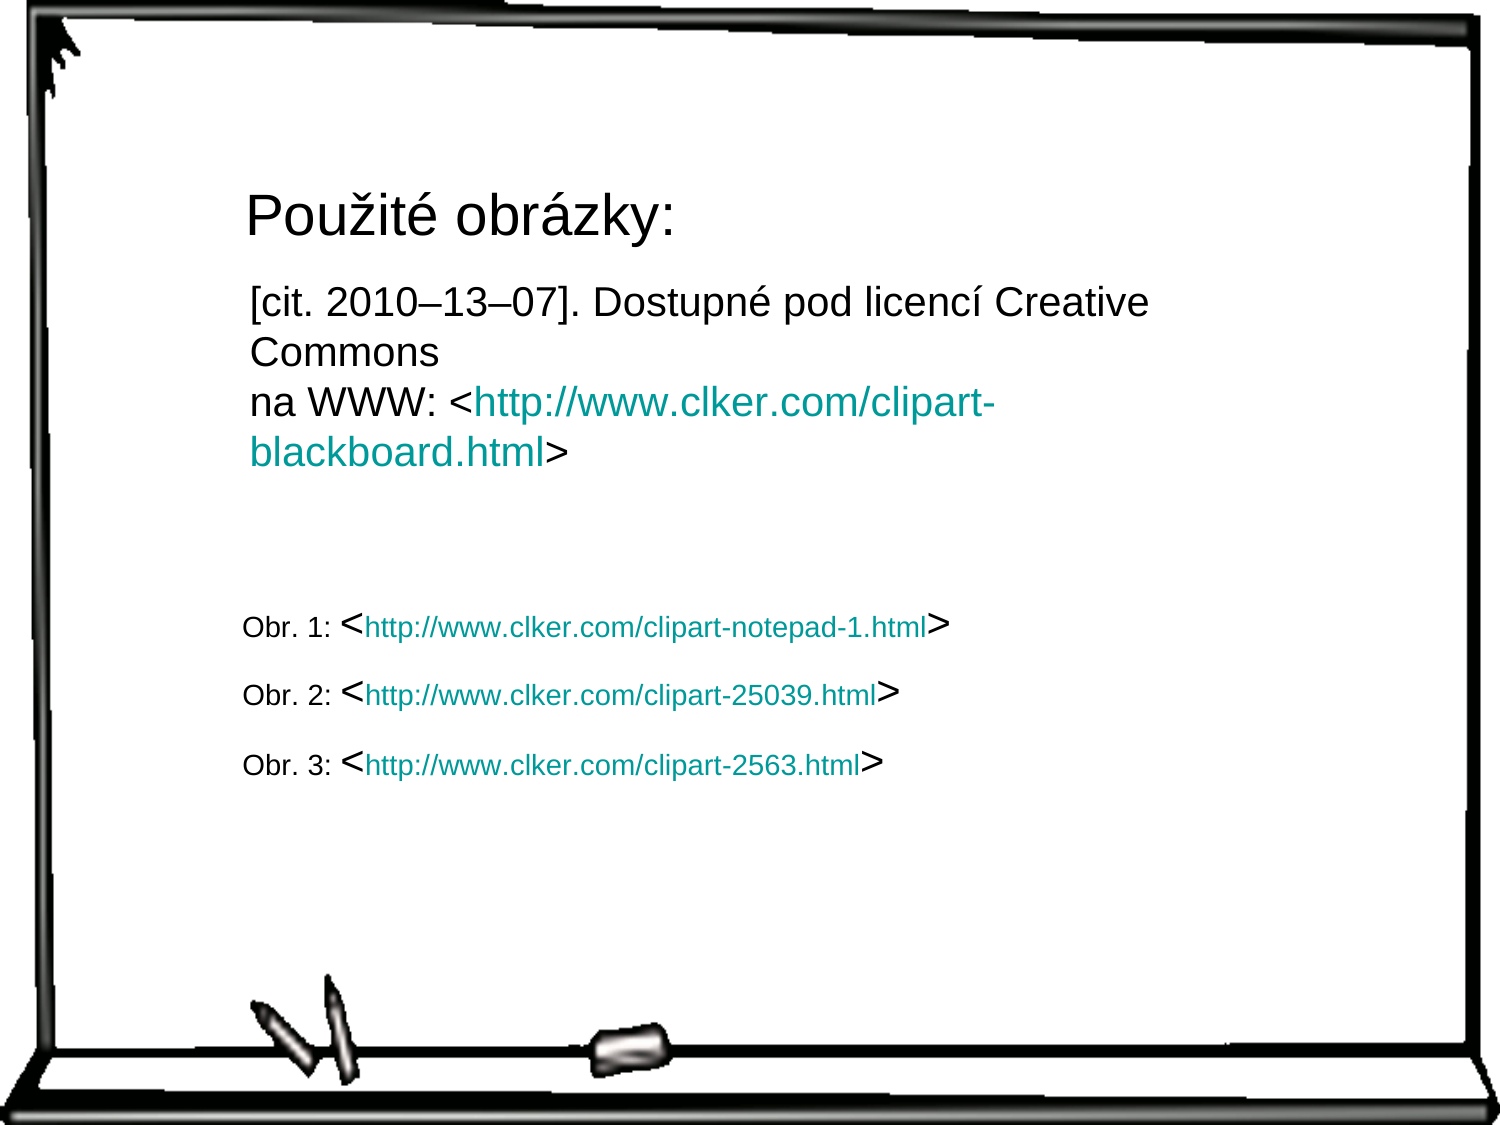

Použité obrázky:
[cit. 2010–13–07]. Dostupné pod licencí Creative Commons
na WWW: <http://www.clker.com/clipart-blackboard.html>
Obr. 1: <http://www.clker.com/clipart-notepad-1.html>
Obr. 2: <http://www.clker.com/clipart-25039.html>
Obr. 3: <http://www.clker.com/clipart-2563.html>